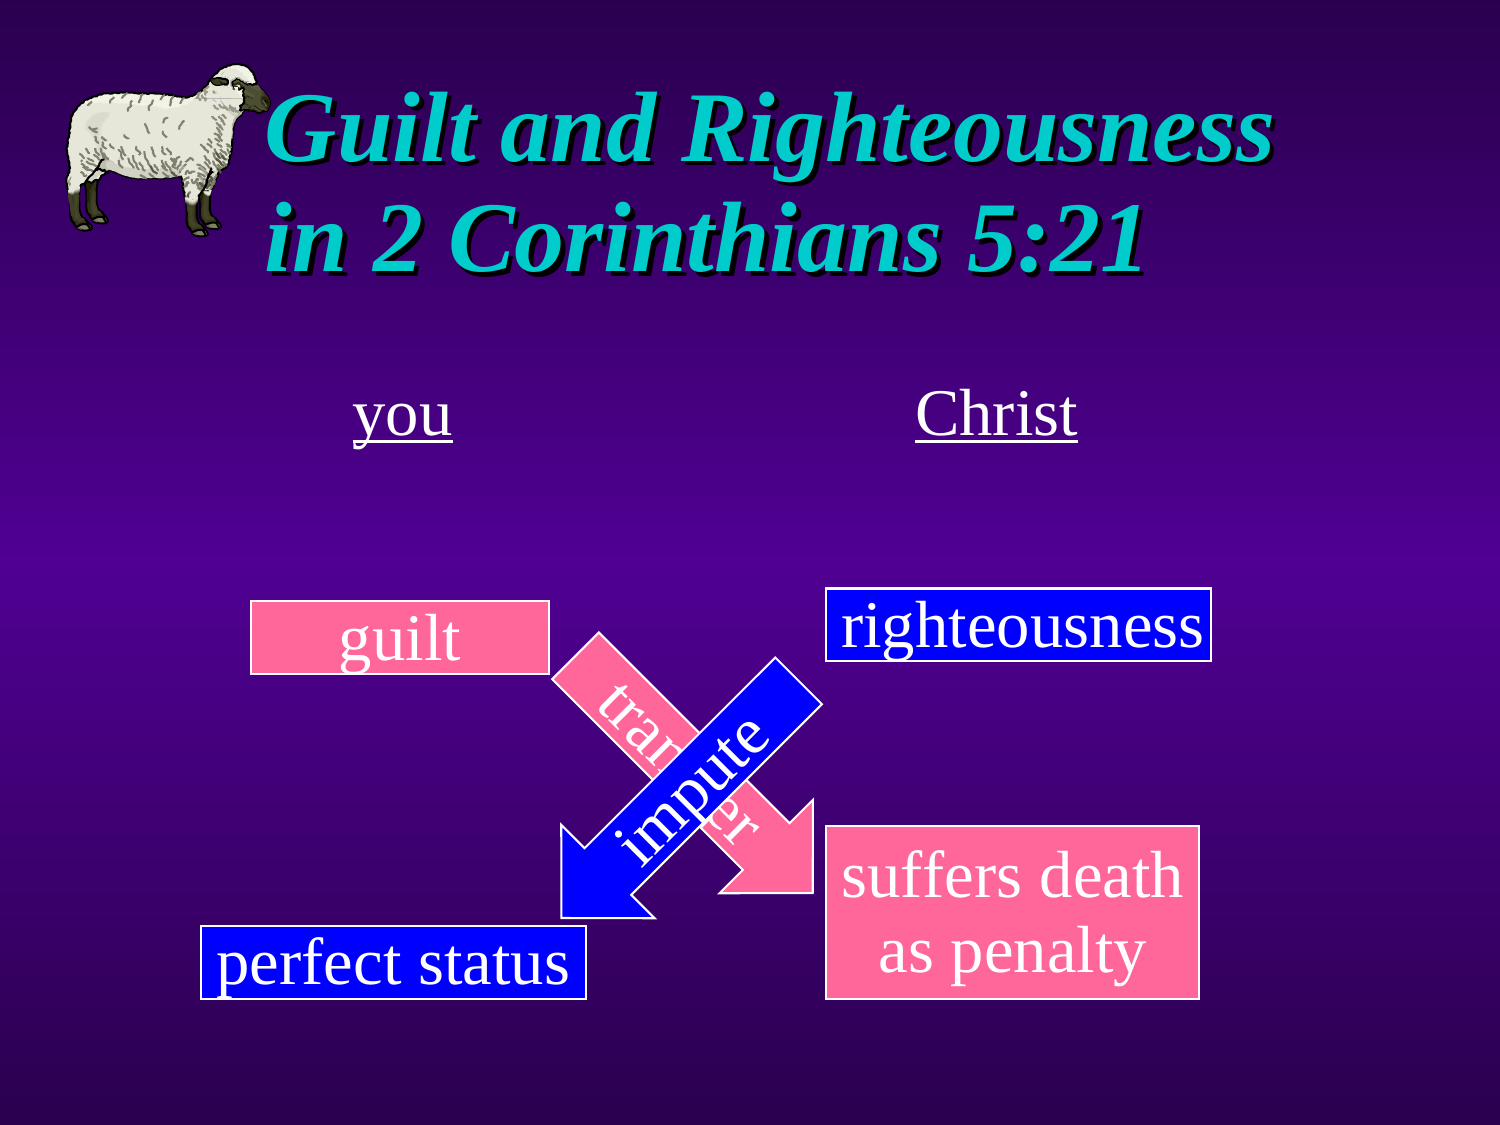

# Guilt and Righteousness in 2 Corinthians 5:21
you
Christ
righteousness
guilt
transfer
suffers death
as penalty
impute
perfect status